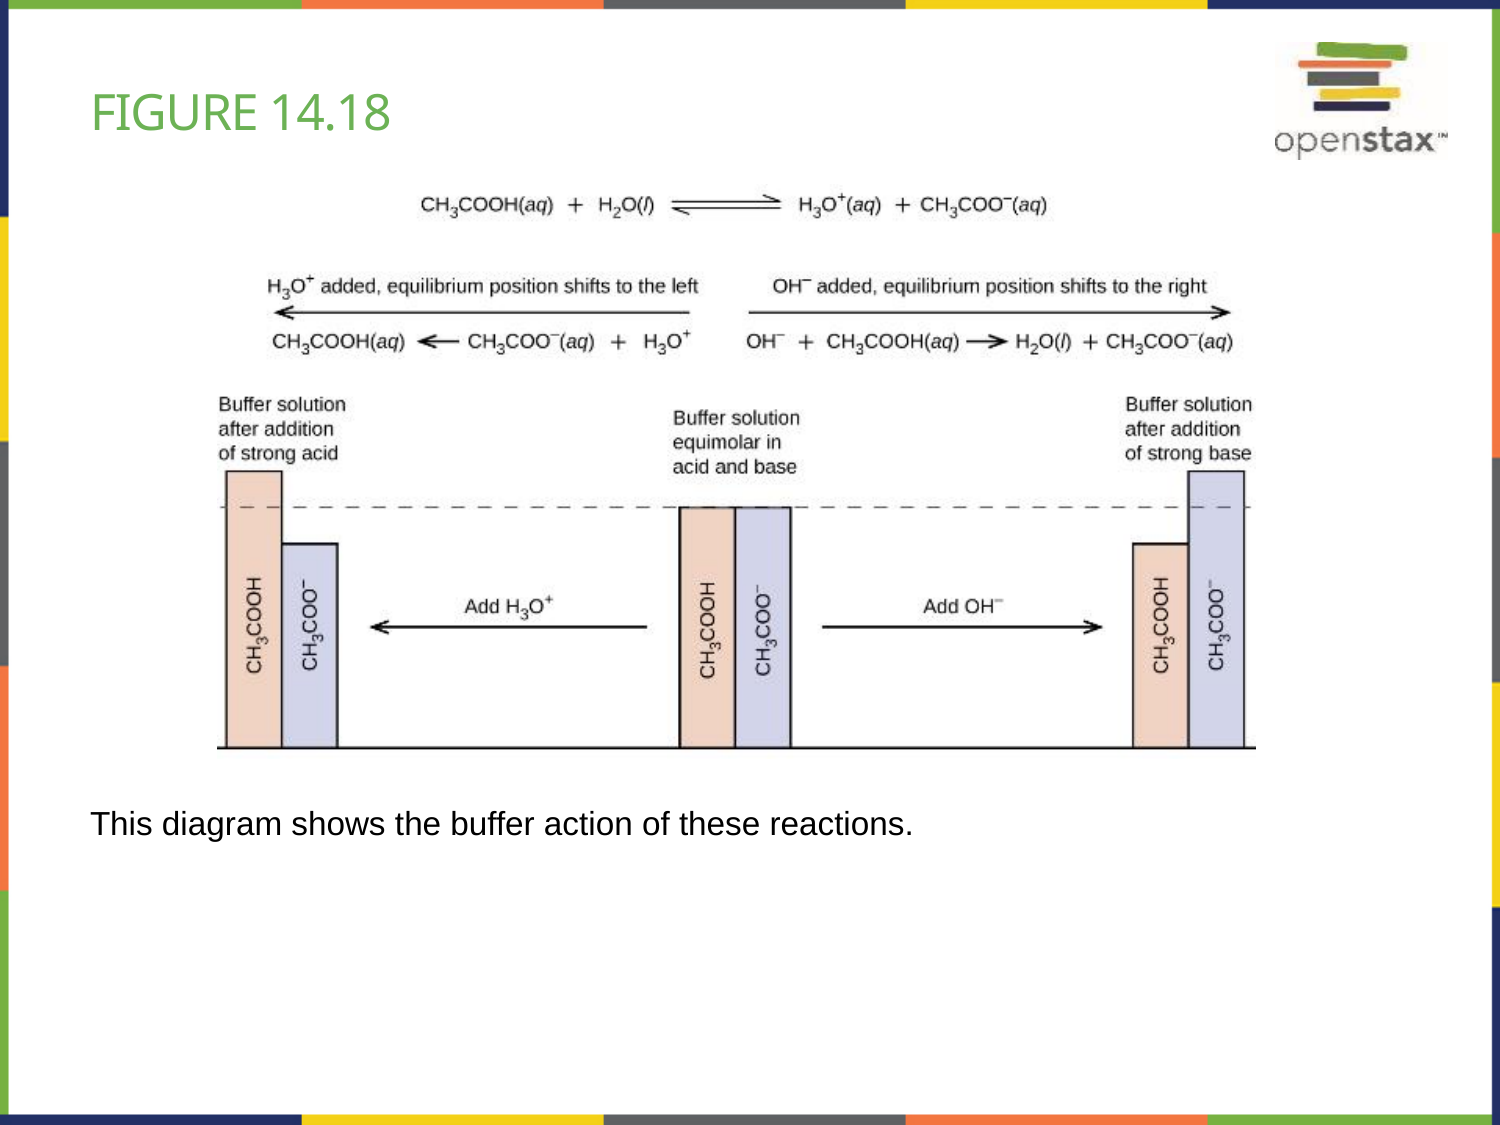

# Figure 14.18
This diagram shows the buffer action of these reactions.